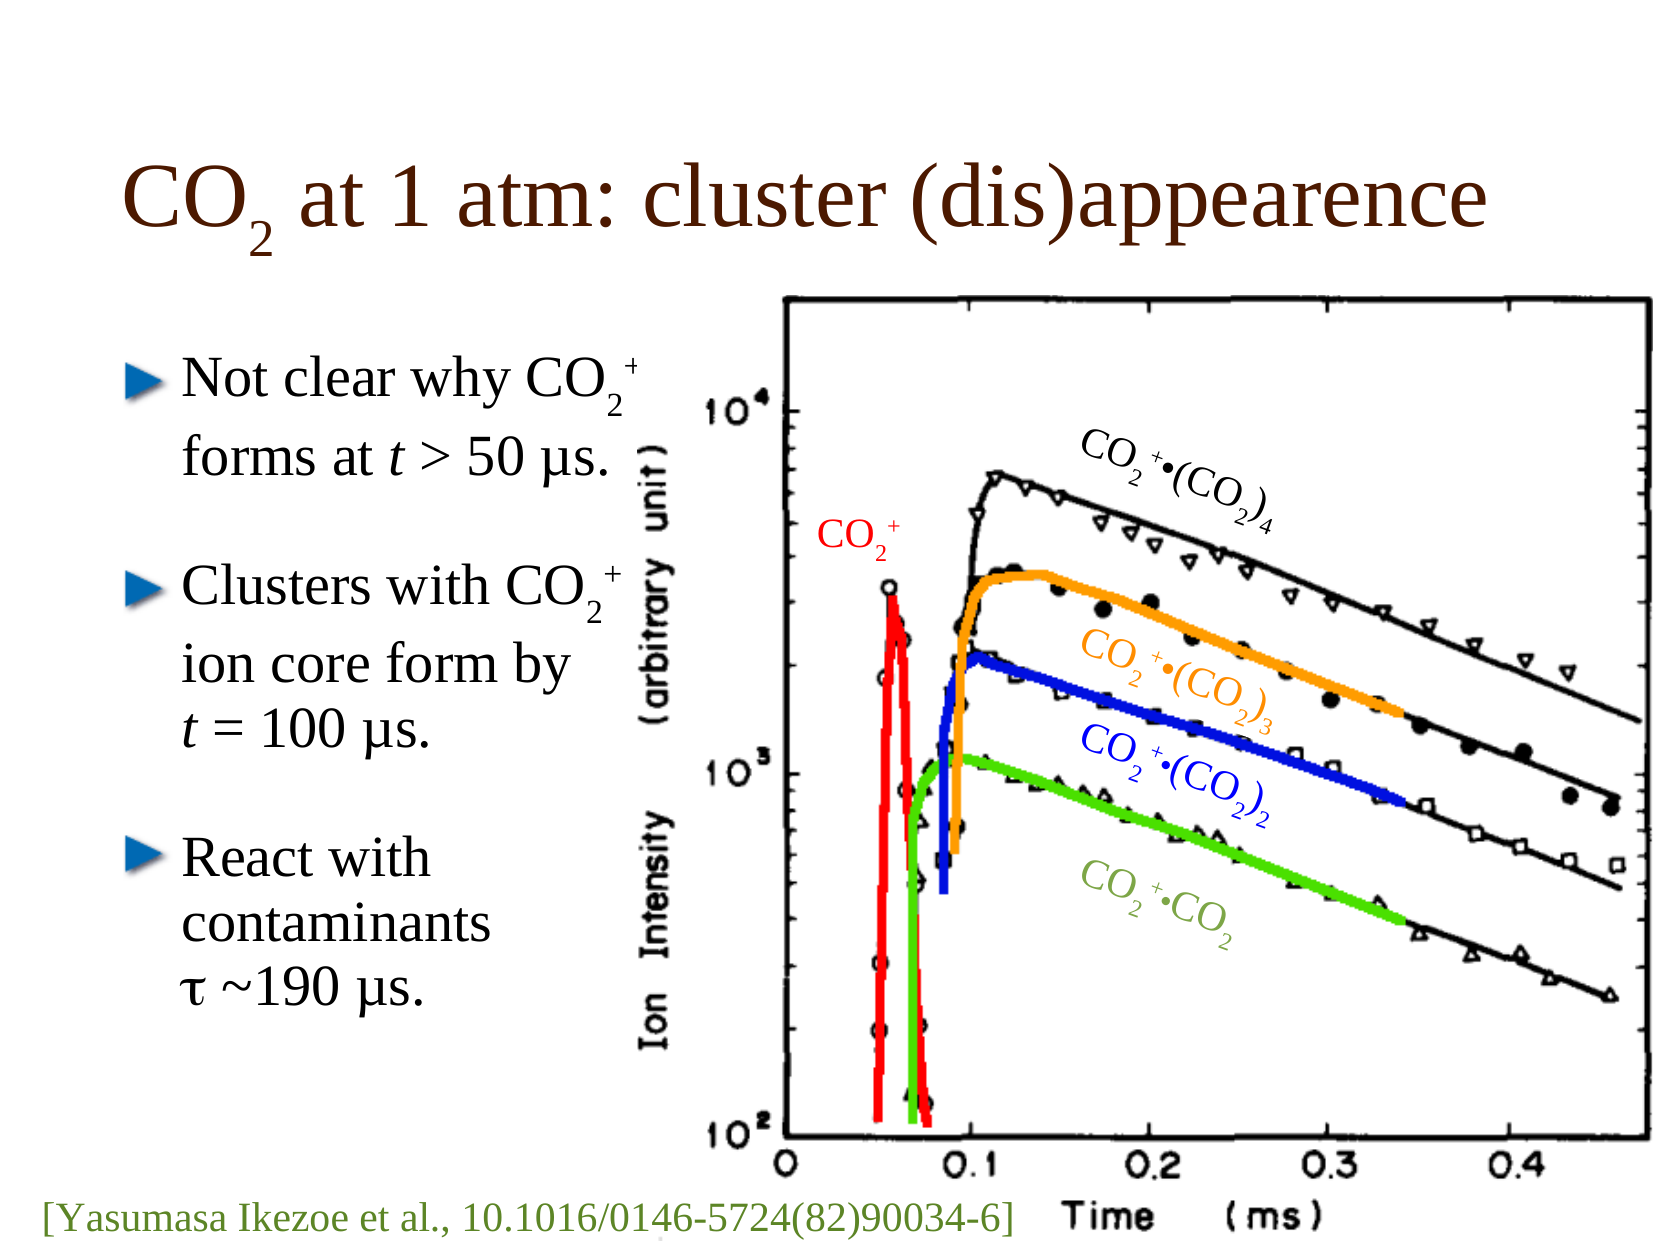

# CO2 at 1 atm: cluster (dis)appearence
Not clear why CO2+ forms at t > 50 µs.
Clusters with CO2+ ion core form by t = 100 µs.
React with contaminants τ ~190 µs.
CO2+(CO2)4
CO2+
CO2+(CO2)3
CO2+(CO2)2
CO2+CO2
[Yasumasa Ikezoe et al., 10.1016/0146-5724(82)90034-6]